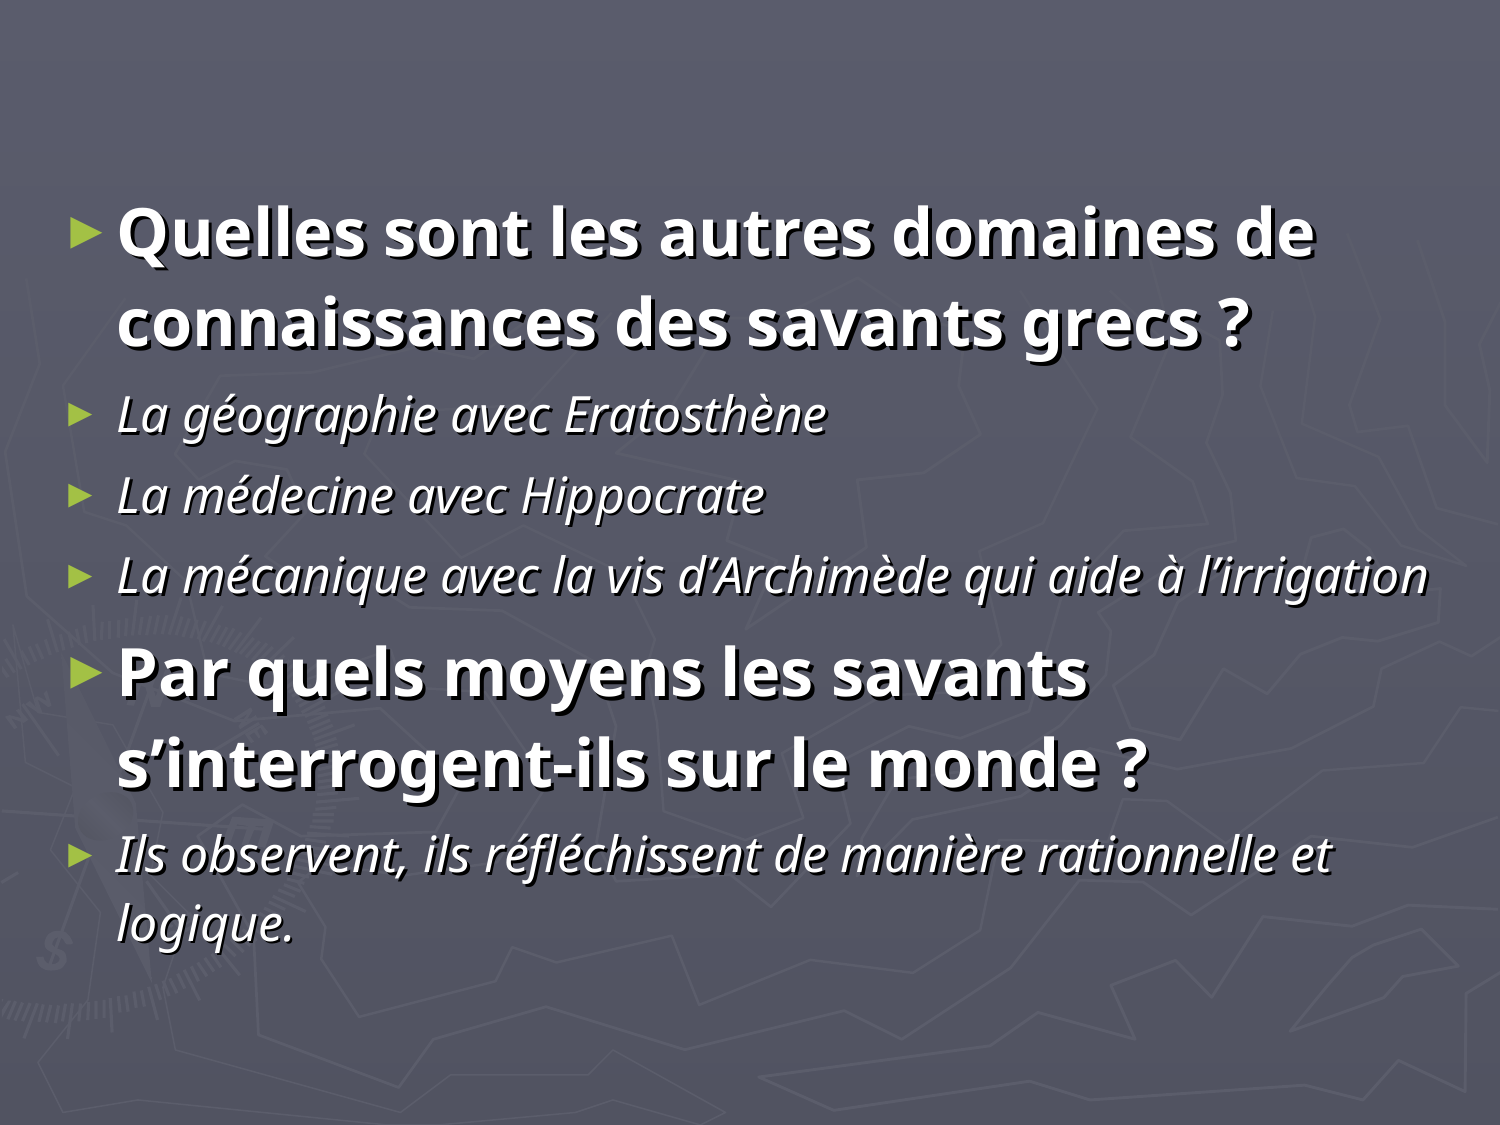

# Quelles sont les autres domaines de connaissances des savants grecs ?
La géographie avec Eratosthène
La médecine avec Hippocrate
La mécanique avec la vis d’Archimède qui aide à l’irrigation
Par quels moyens les savants s’interrogent-ils sur le monde ?
Ils observent, ils réfléchissent de manière rationnelle et logique.